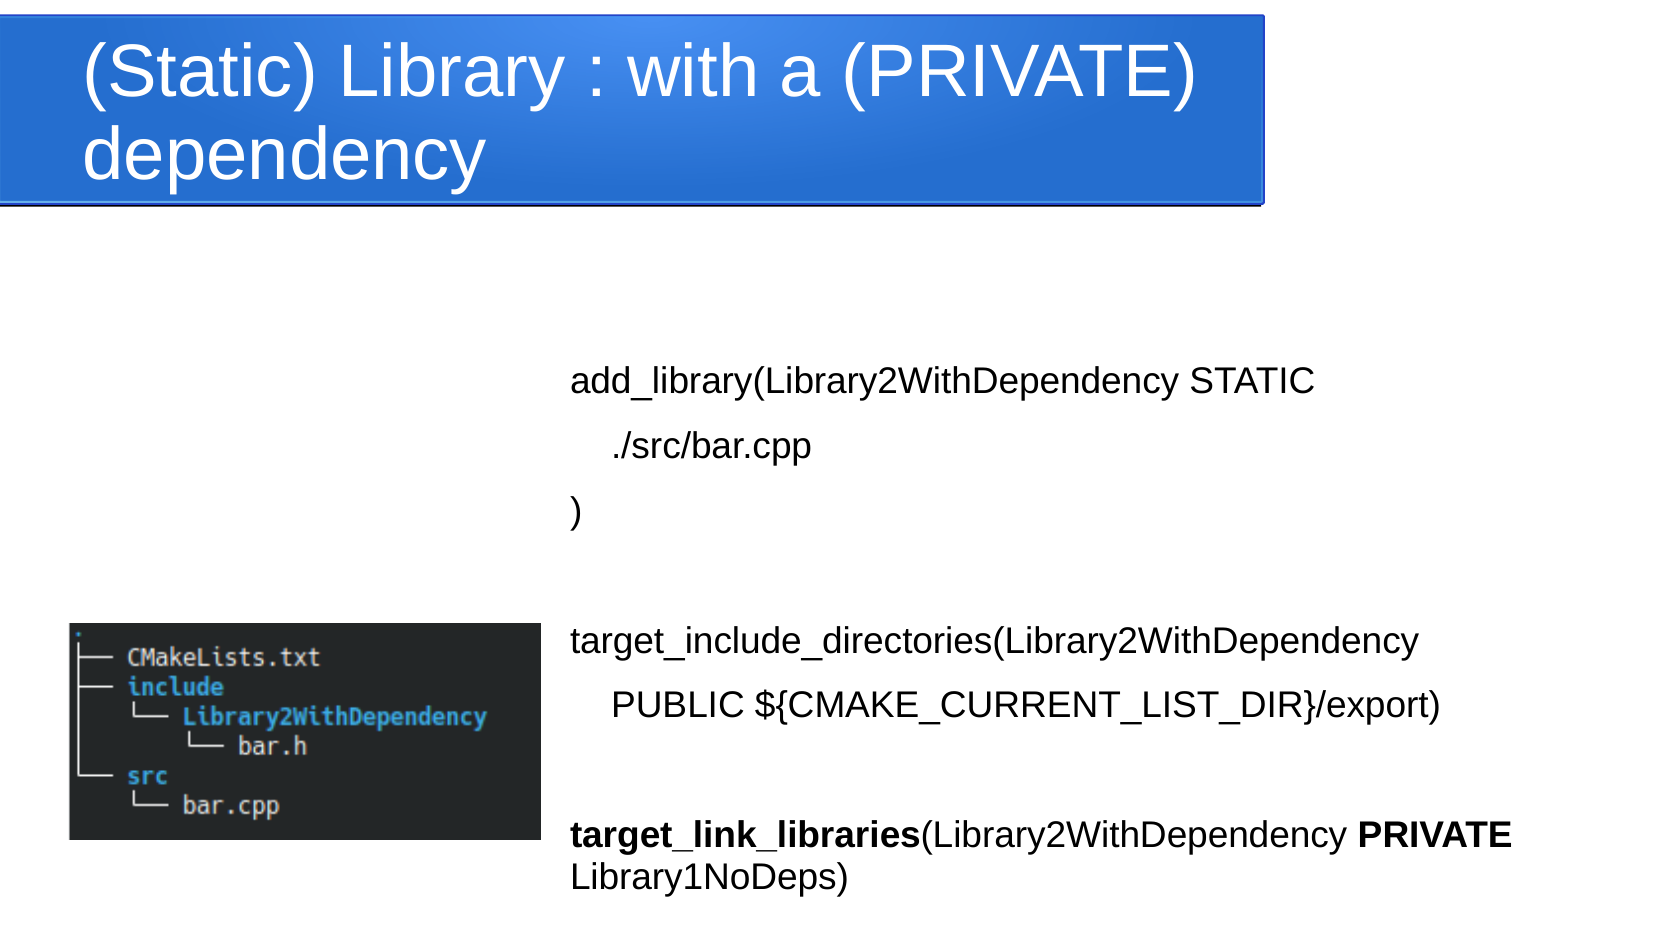

# (Static) Library : with a (PRIVATE) dependency
add_library(Library2WithDependency STATIC
 ./src/bar.cpp
)
target_include_directories(Library2WithDependency
 PUBLIC ${CMAKE_CURRENT_LIST_DIR}/export)
target_link_libraries(Library2WithDependency PRIVATE Library1NoDeps)